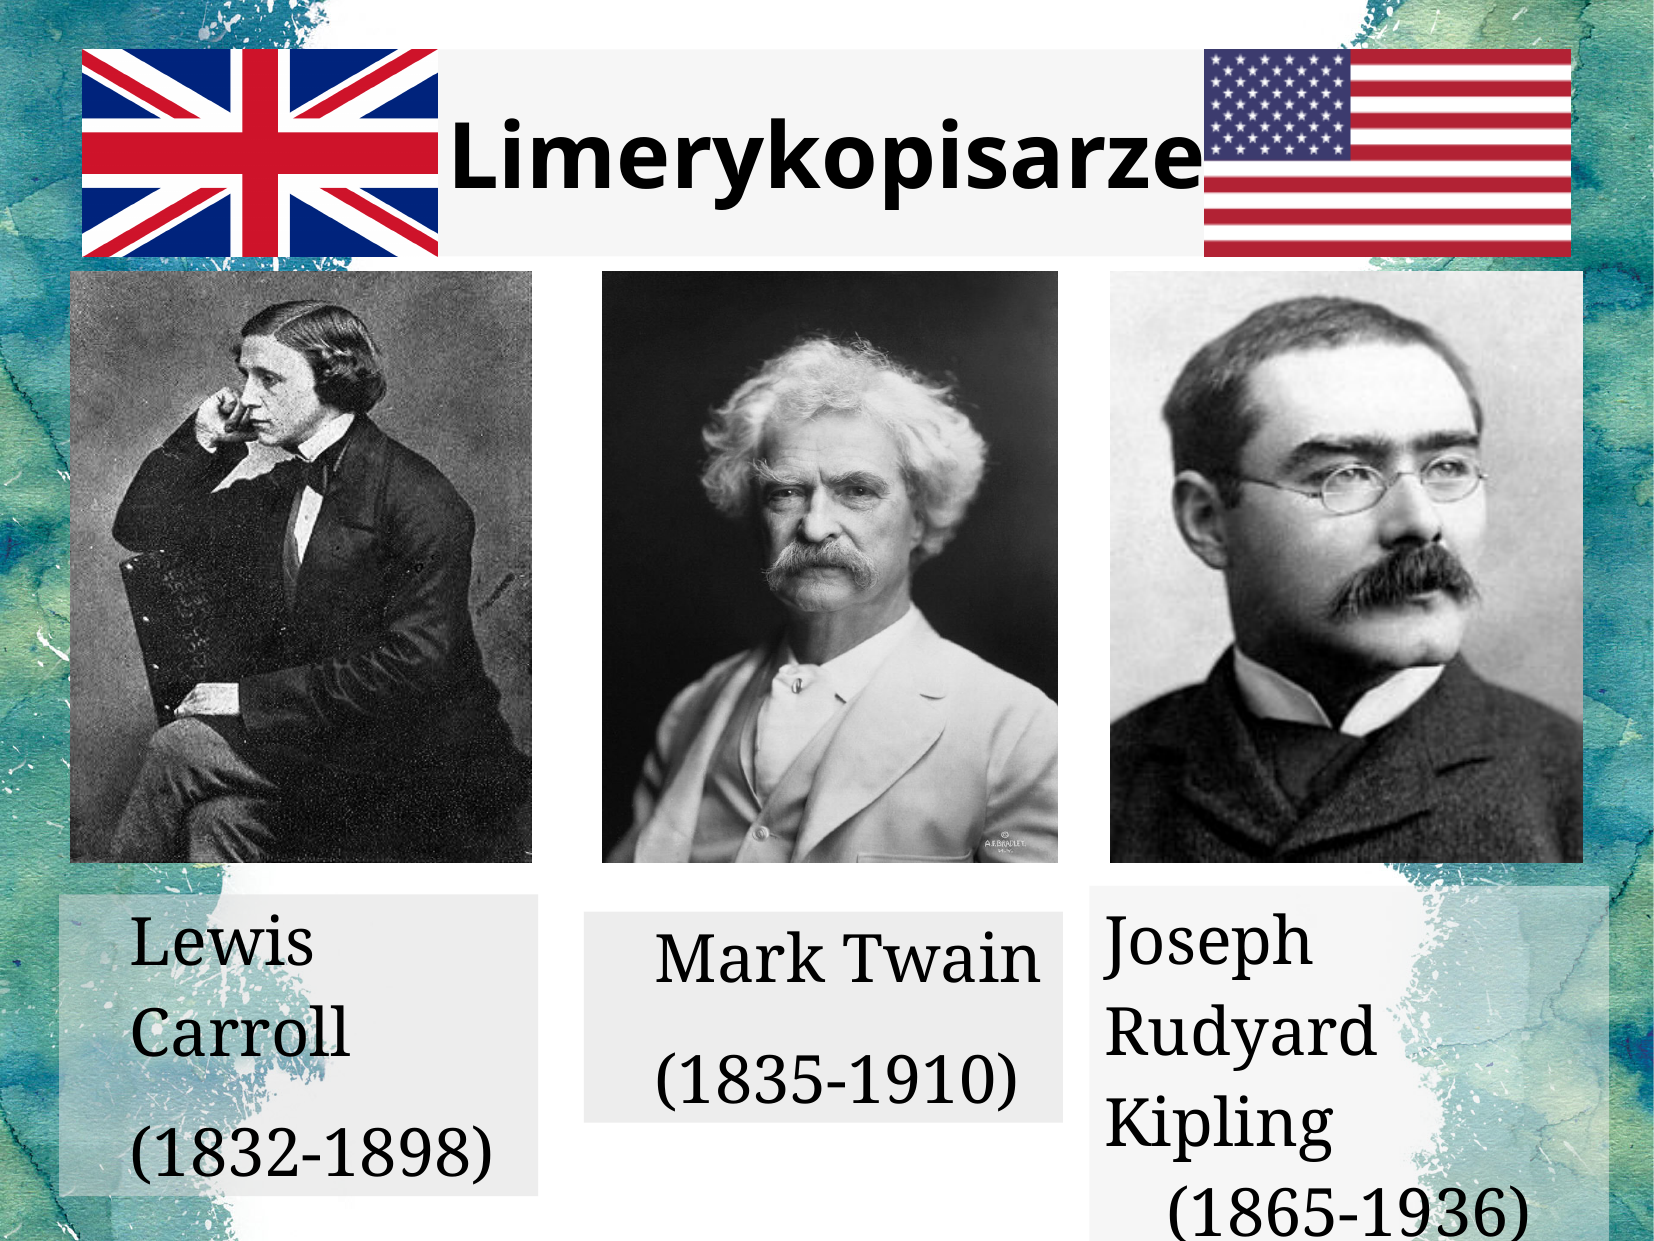

# Limerykopisarze
Joseph Rudyard Kipling
(1865-1936)
Lewis Carroll
(1832-1898)
Mark Twain
(1835-1910)